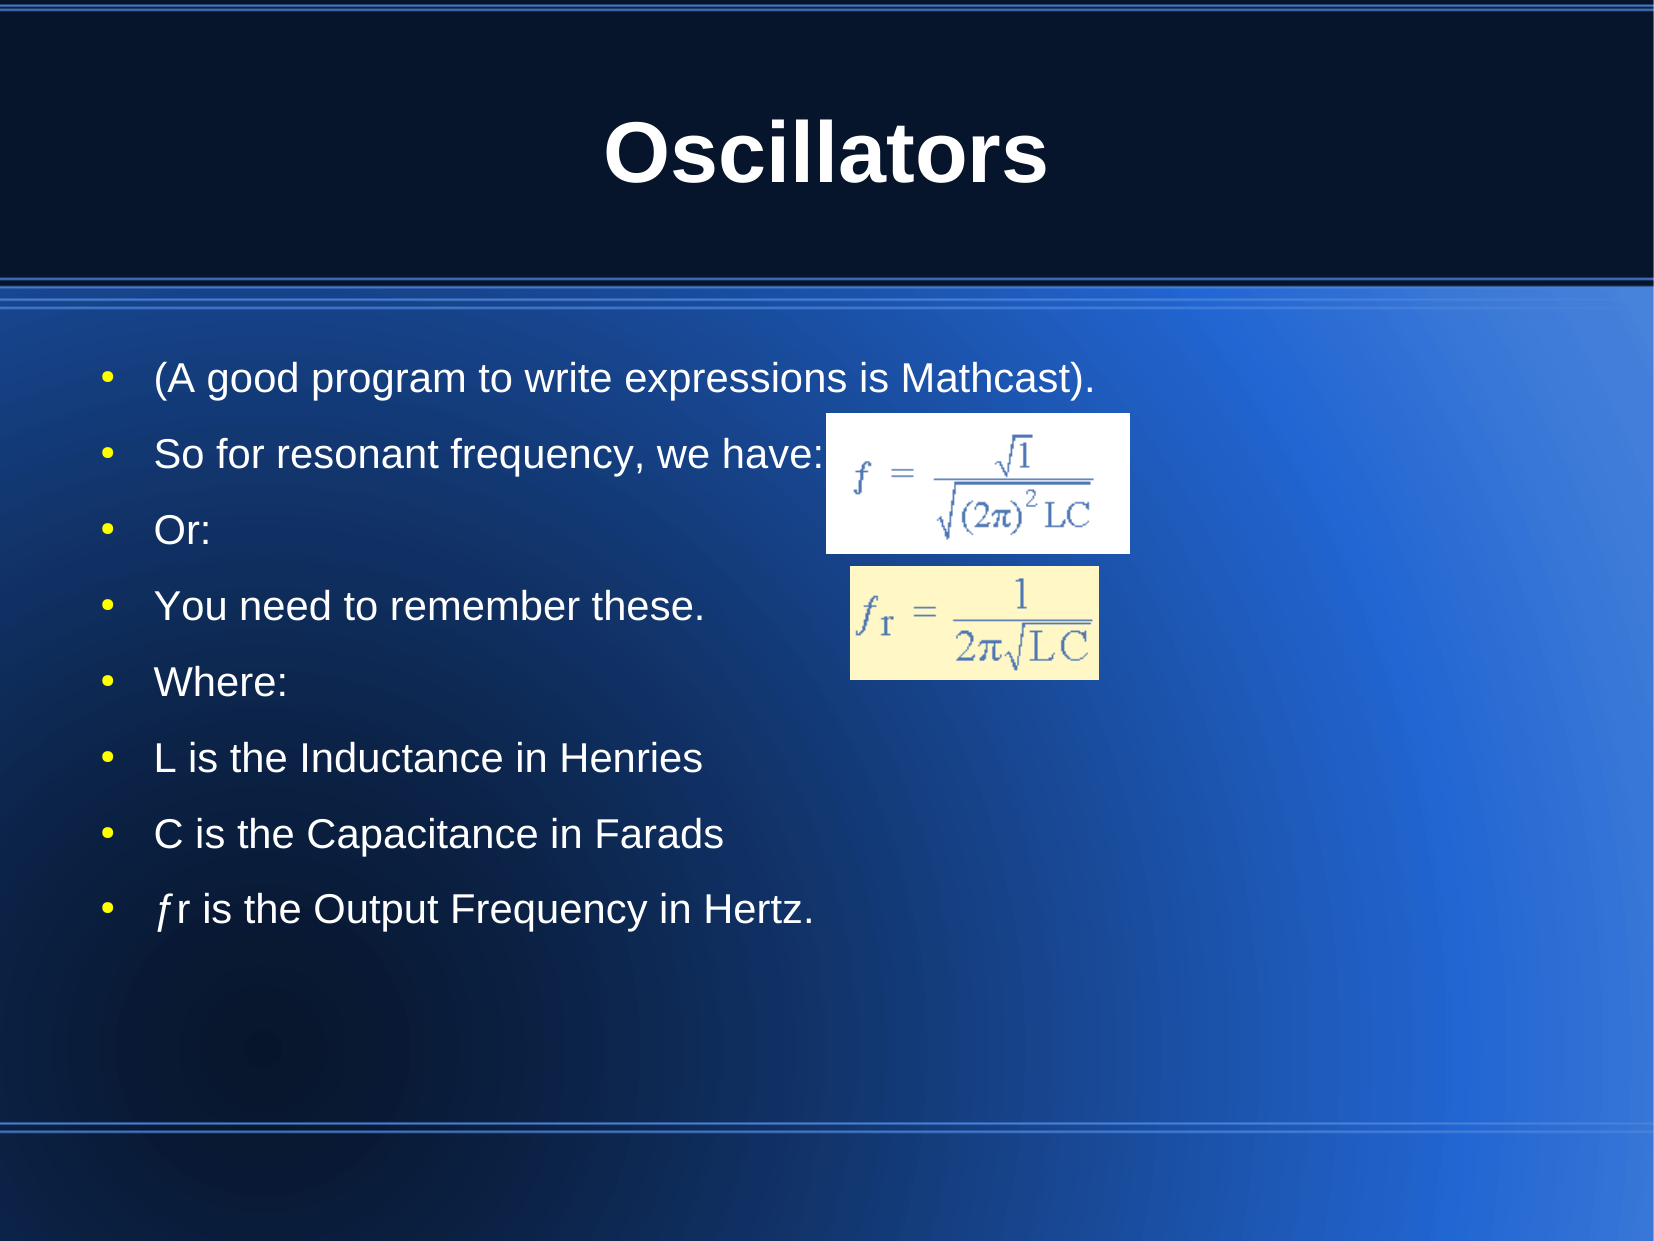

# Oscillators
(A good program to write expressions is Mathcast).
So for resonant frequency, we have:
Or:
You need to remember these.
Where:
L is the Inductance in Henries
C is the Capacitance in Farads
ƒr is the Output Frequency in Hertz.